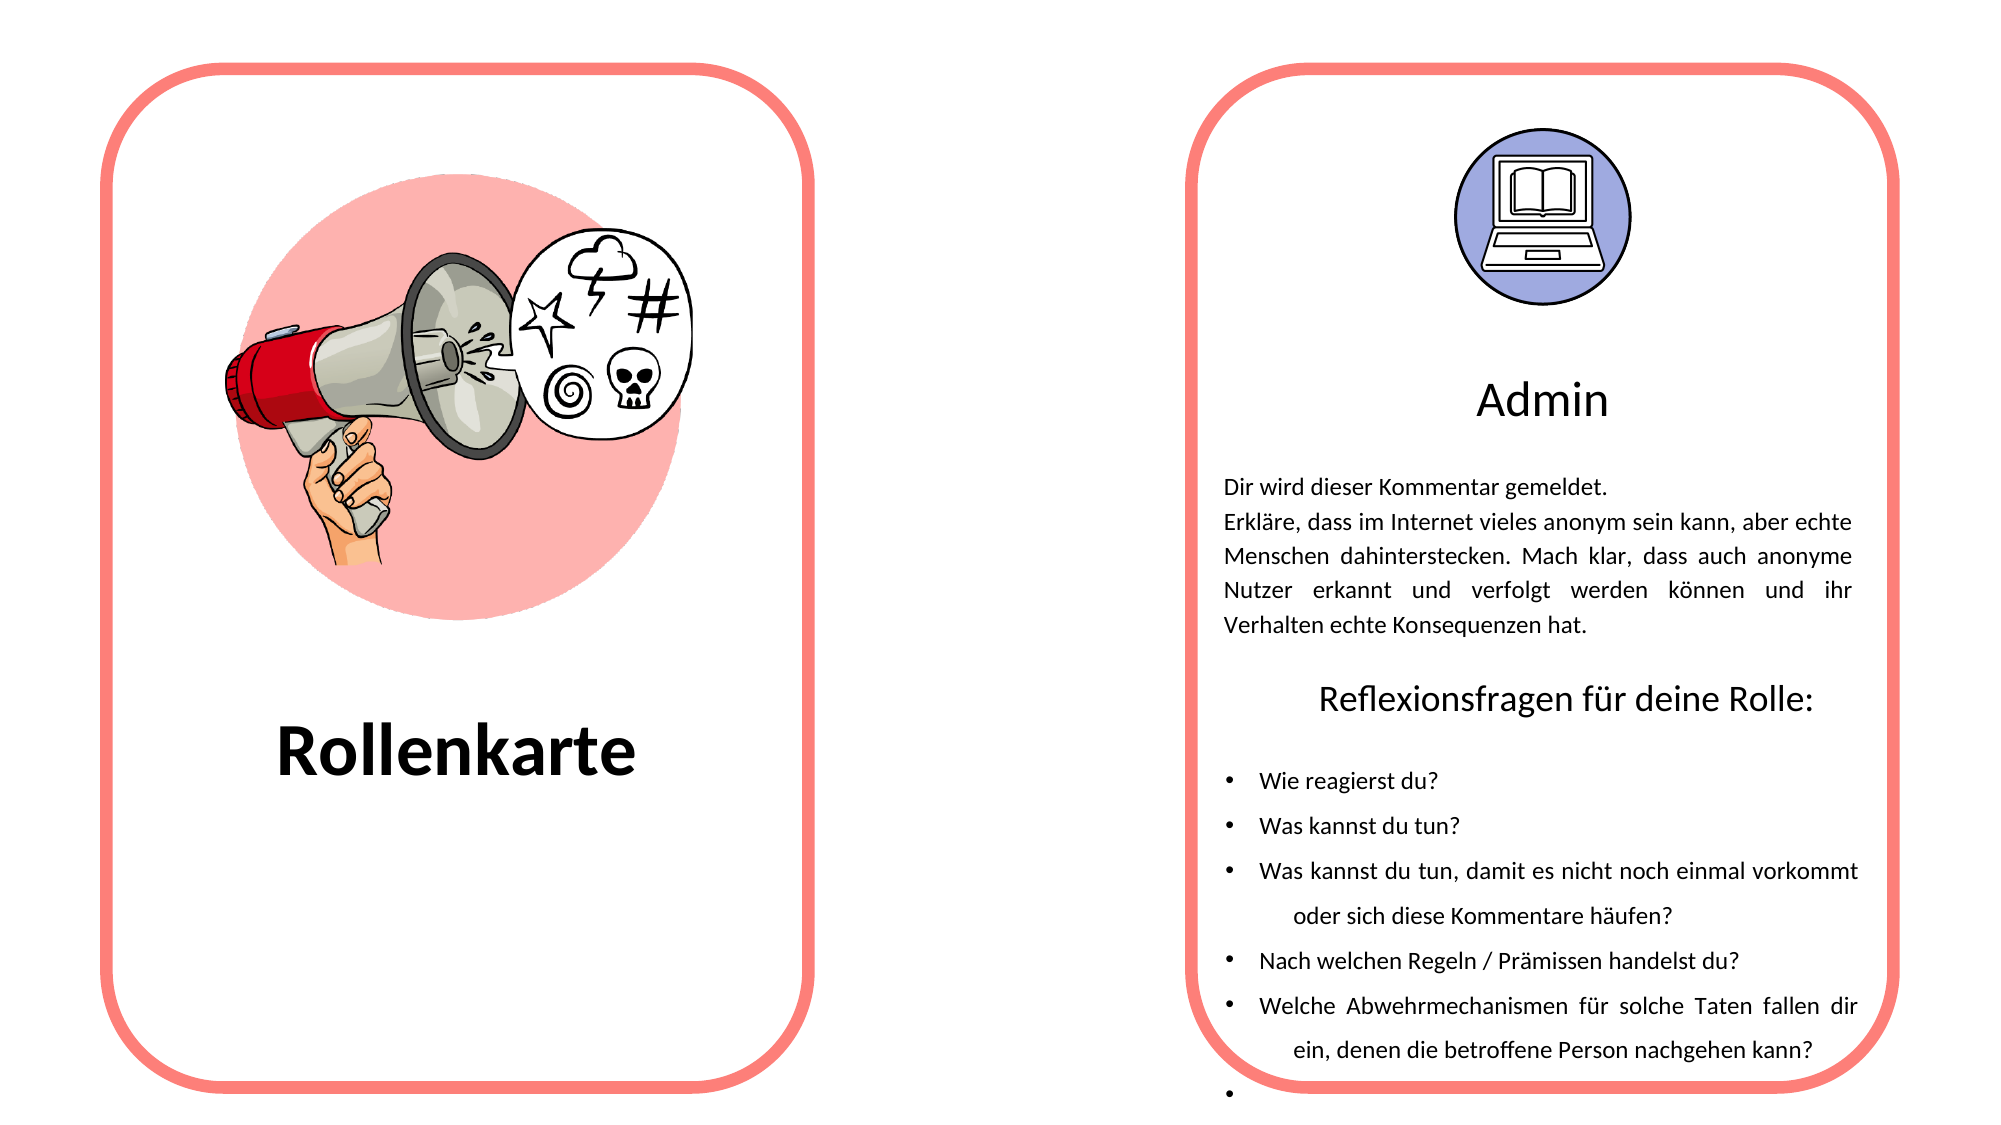

Admin
Dir wird dieser Kommentar gemeldet.
Erkläre, dass im Internet vieles anonym sein kann, aber echte Menschen dahinterstecken. Mach klar, dass auch anonyme Nutzer erkannt und verfolgt werden können und ihr Verhalten echte Konsequenzen hat.
Reflexionsfragen für deine Rolle:
Rollenkarte
Wie reagierst du?
Was kannst du tun?
Was kannst du tun, damit es nicht noch einmal vorkommt oder sich diese Kommentare häufen?
Nach welchen Regeln / Prämissen handelst du?
Welche Abwehrmechanismen für solche Taten fallen dir ein, denen die betroffene Person nachgehen kann?